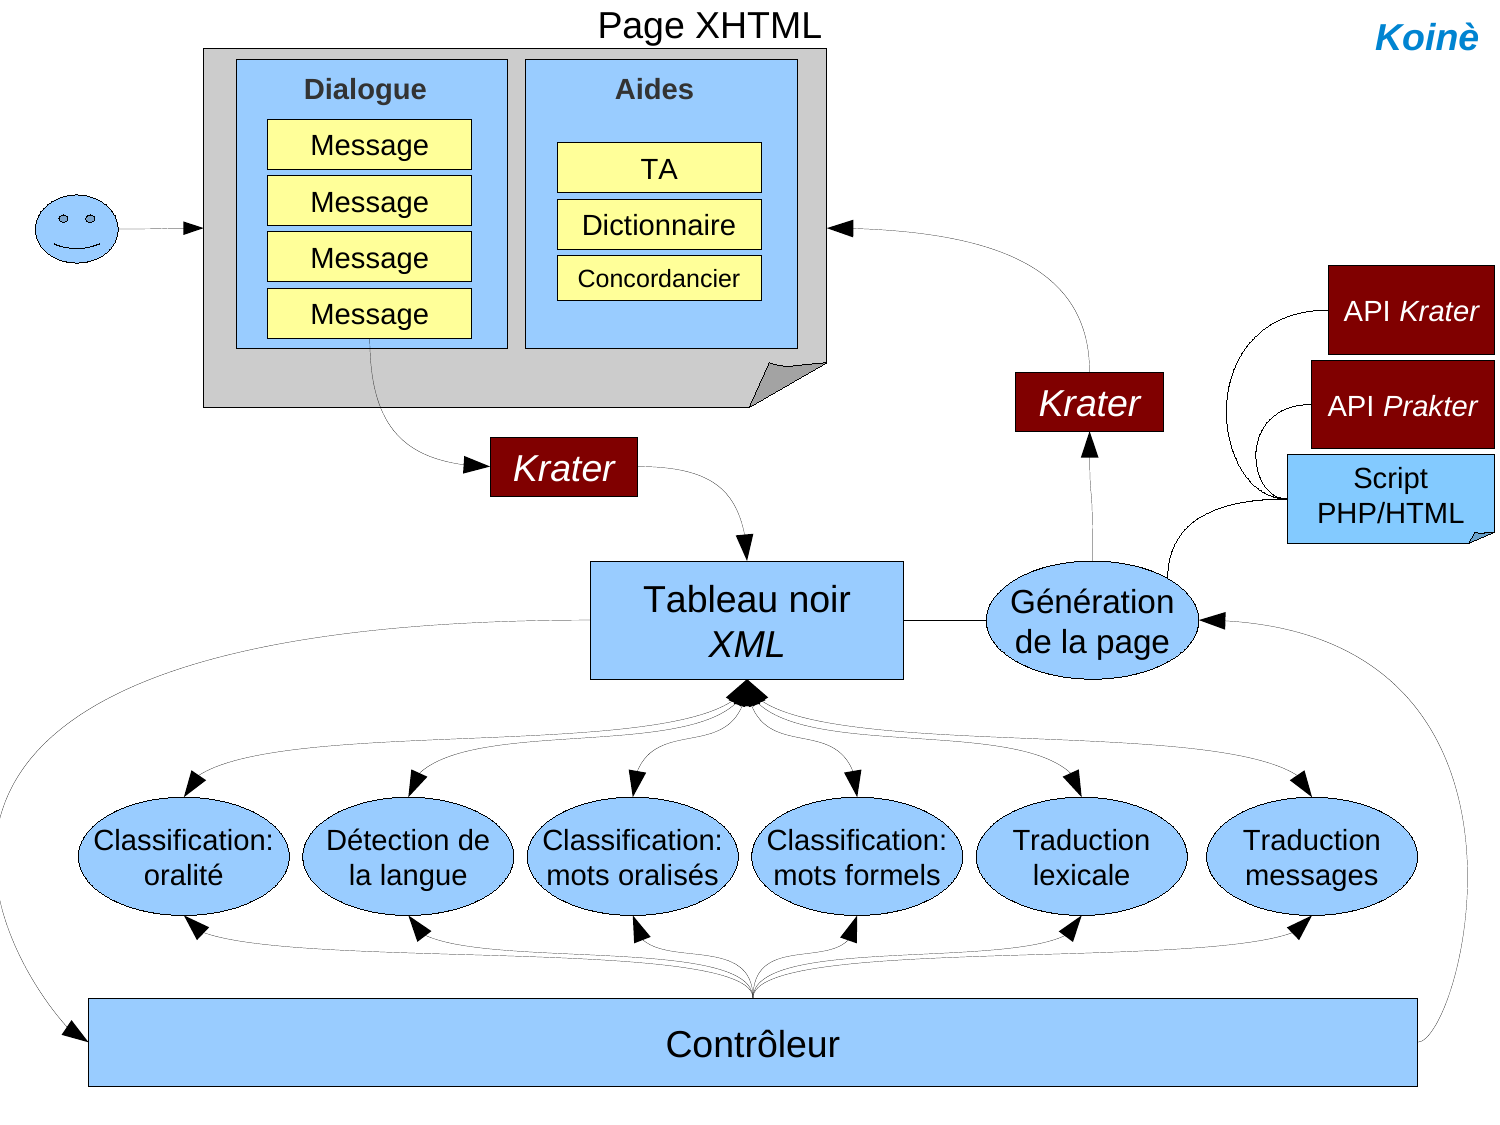

Page XHTML
Koinè
Dialogue
Aides
Message
TA
Message
Dictionnaire
Message
Concordancier
API Krater
Message
API Prakter
Krater
Krater
Script
PHP/HTML
Tableau noir
XML
Génération
de la page
Classification:
oralité
Détection de
la langue
Classification:
mots oralisés
Classification:
mots formels
Traduction
lexicale
Traduction
messages
Contrôleur
48